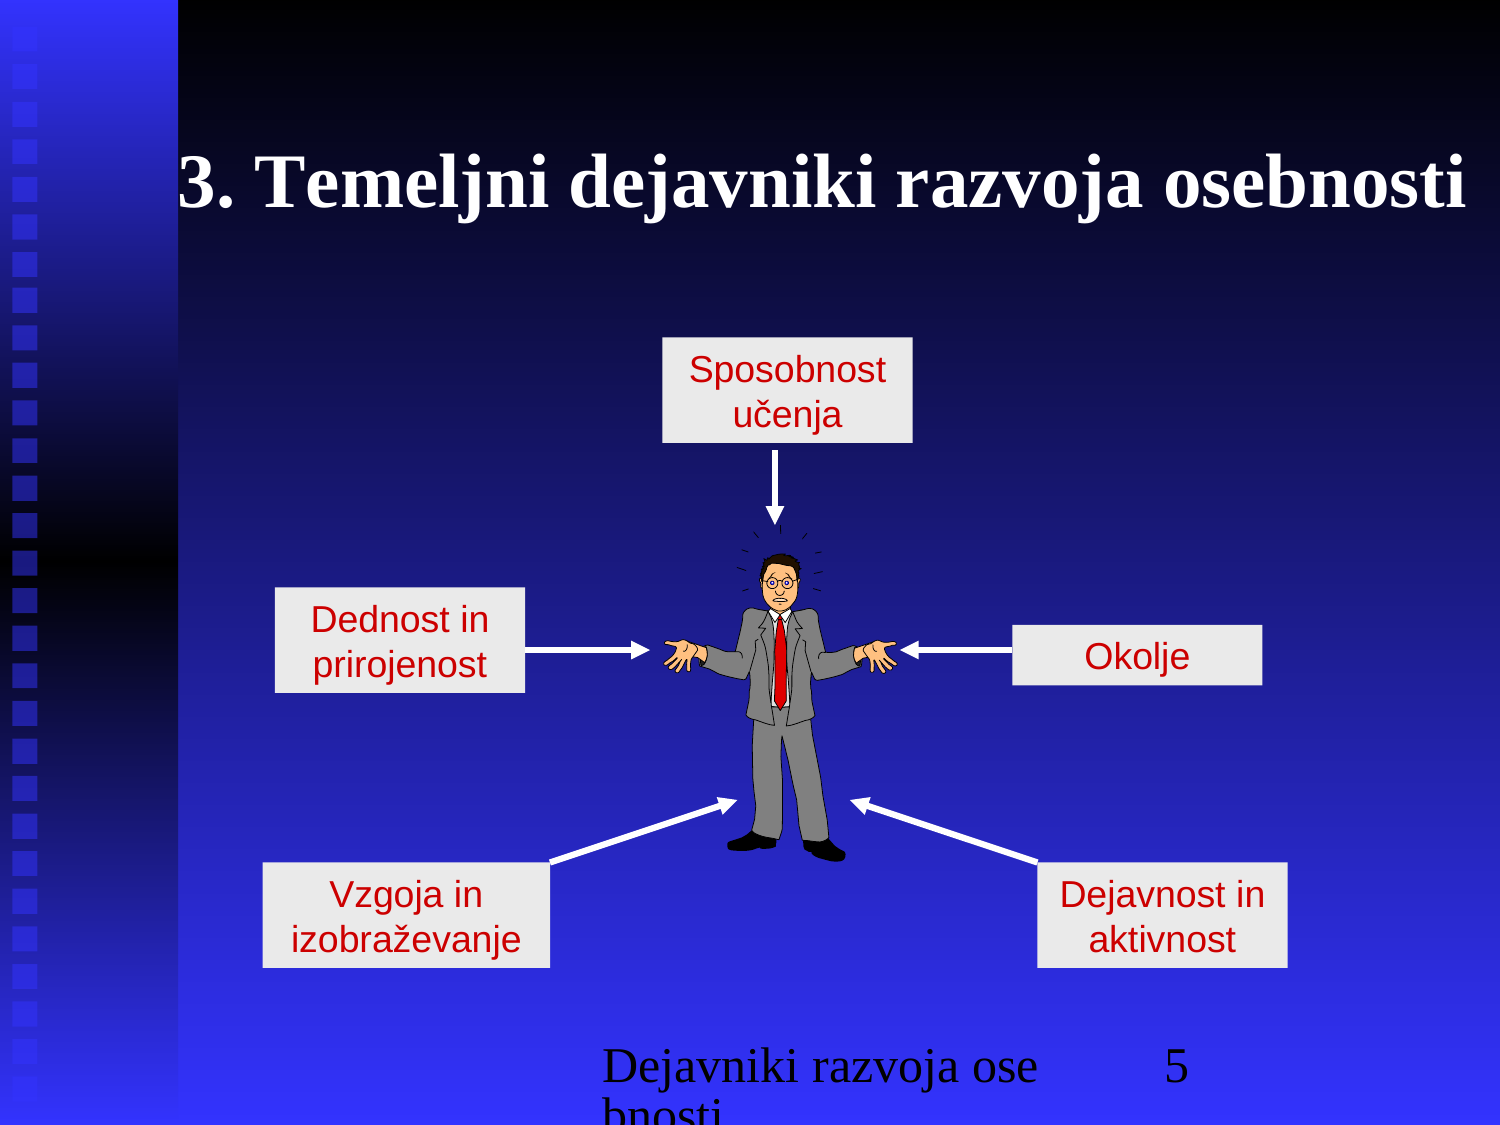

# 3. Temeljni dejavniki razvoja osebnosti
Sposobnost učenja
Dednost in prirojenost
Okolje
Vzgoja in izobraževanje
Dejavnost in aktivnost
Dejavniki razvoja osebnosti
5